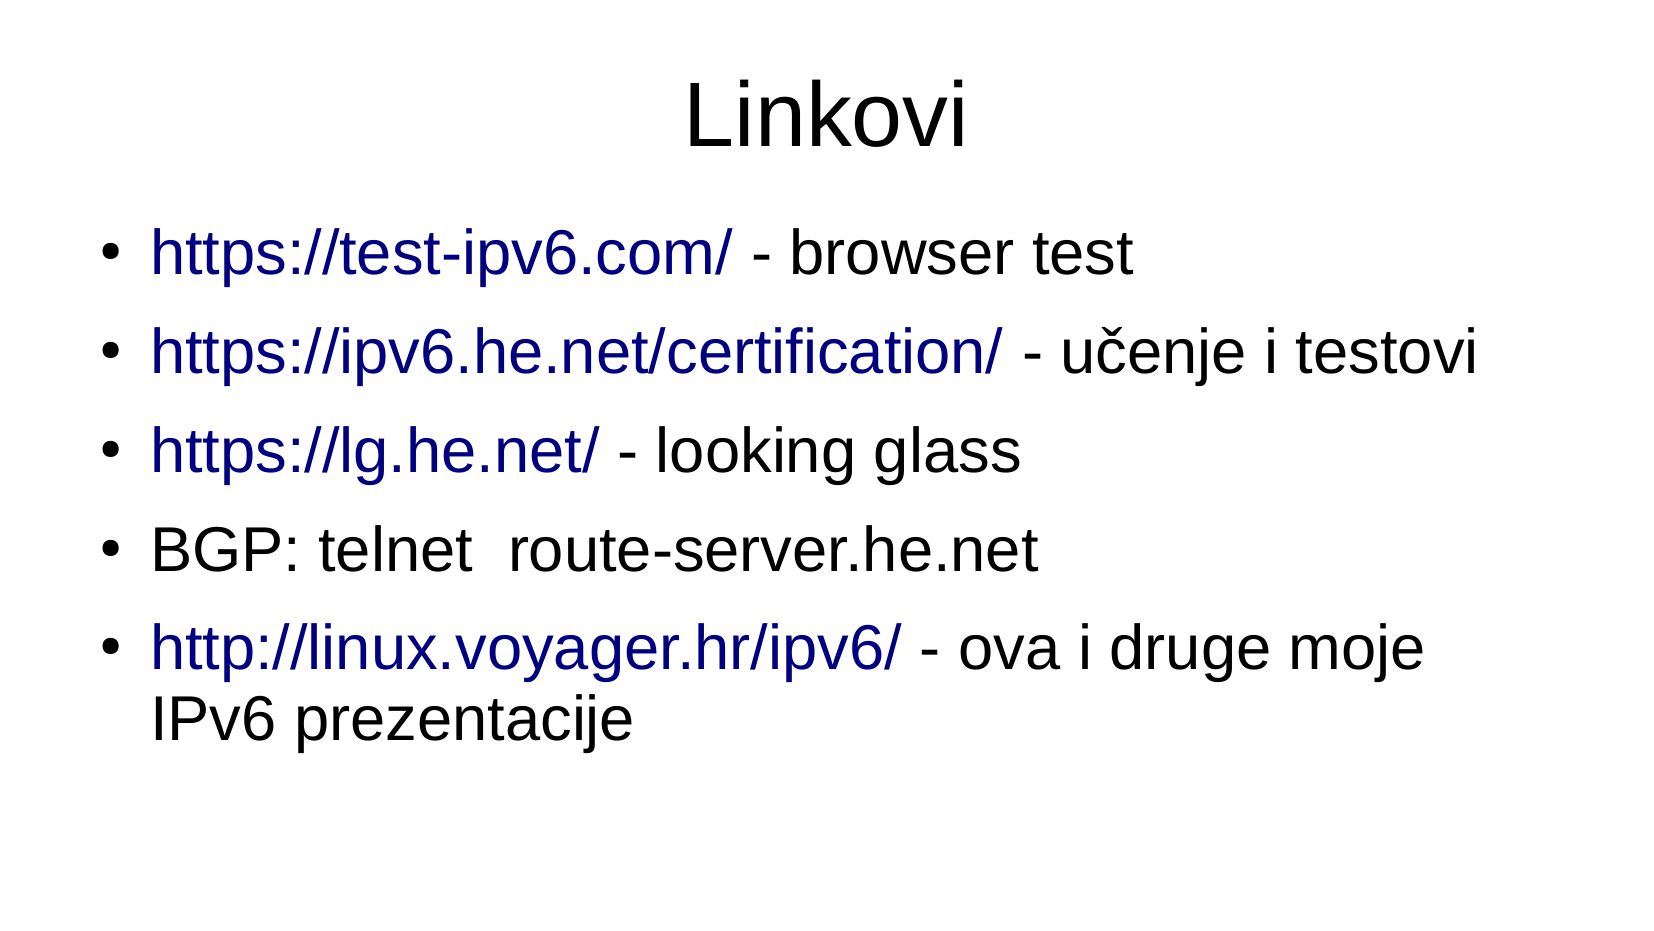

# Linkovi
https://test-ipv6.com/ - browser test
https://ipv6.he.net/certification/ - učenje i testovi
https://lg.he.net/ - looking glass
BGP: telnet route-server.he.net
http://linux.voyager.hr/ipv6/ - ova i druge moje IPv6 prezentacije